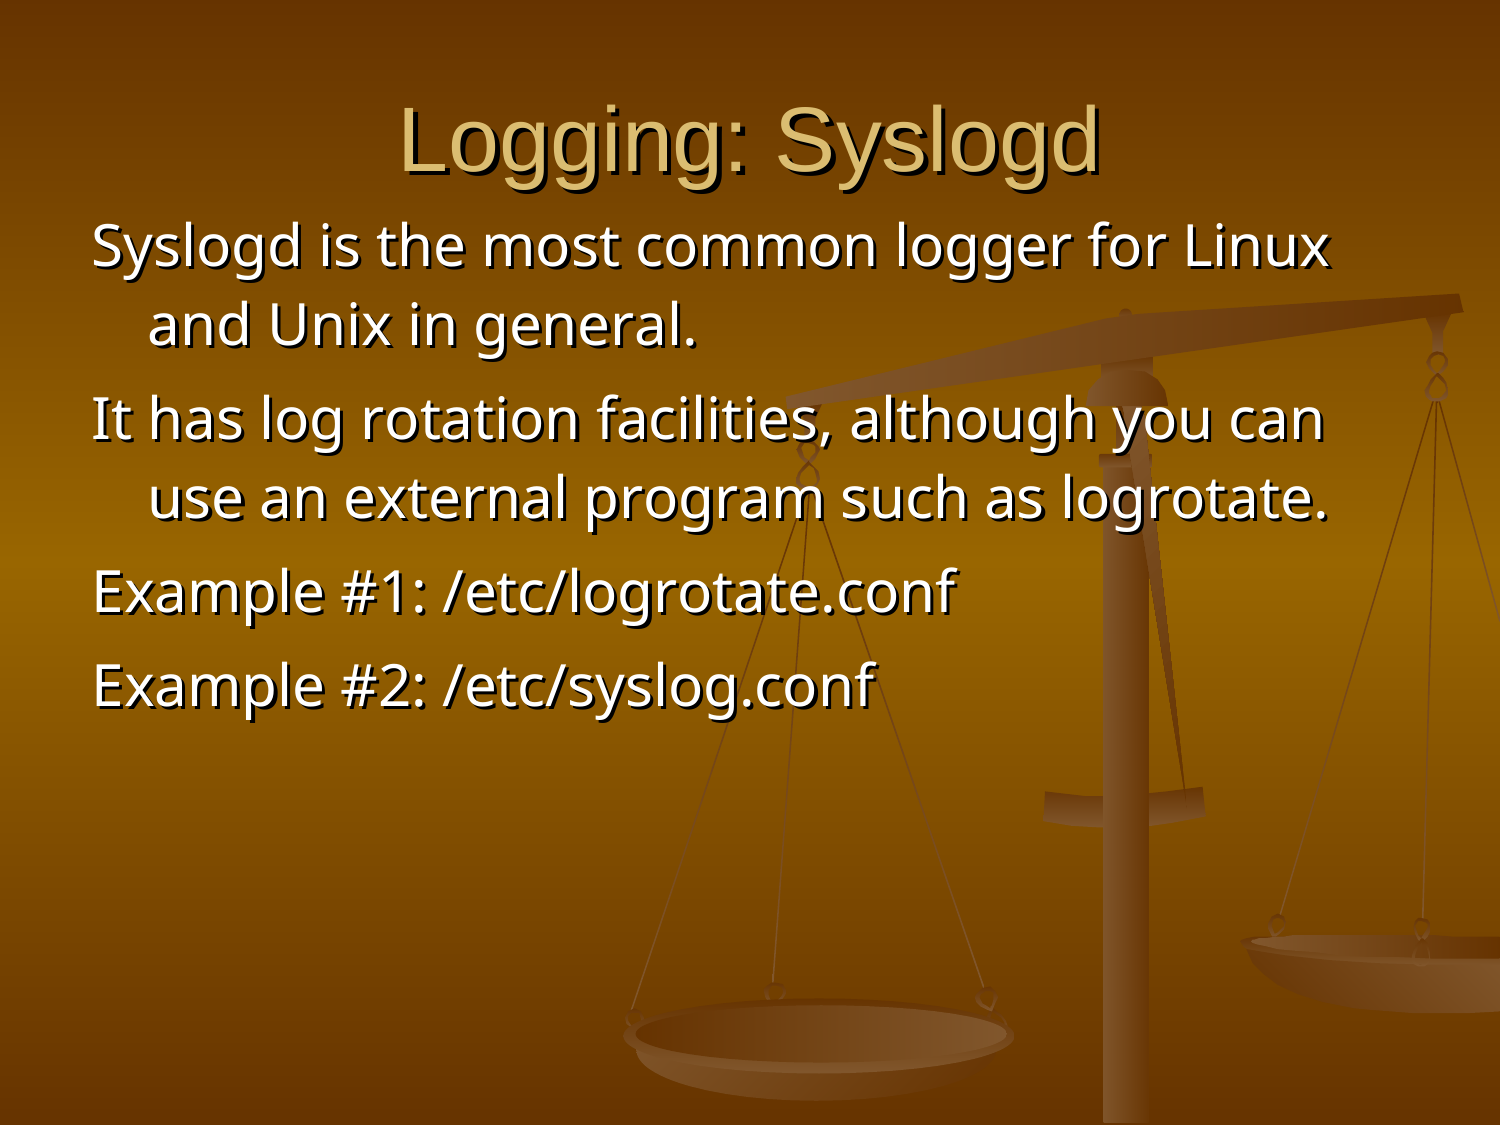

# Logging: Syslogd
Syslogd is the most common logger for Linux and Unix in general.
It has log rotation facilities, although you can use an external program such as logrotate.
Example #1: /etc/logrotate.conf
Example #2: /etc/syslog.conf